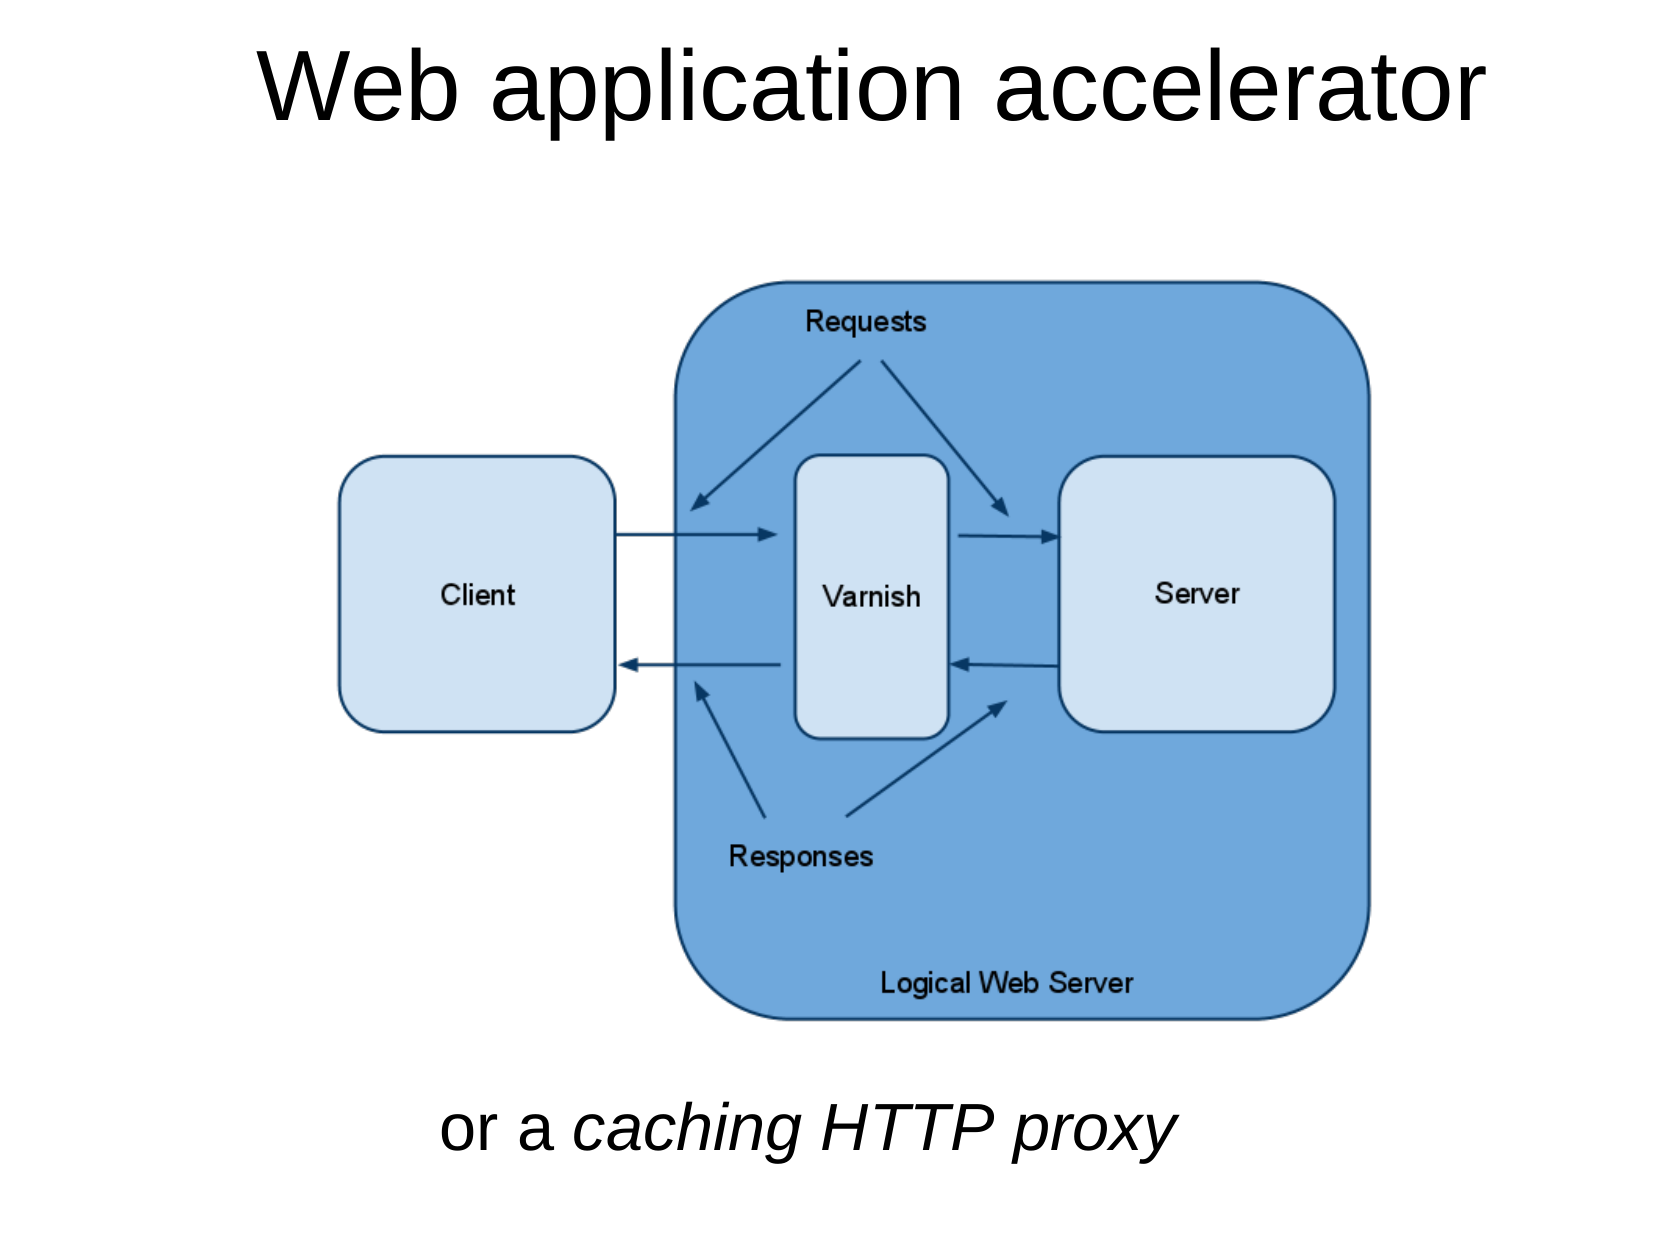

# Web application accelerator
or a caching HTTP proxy